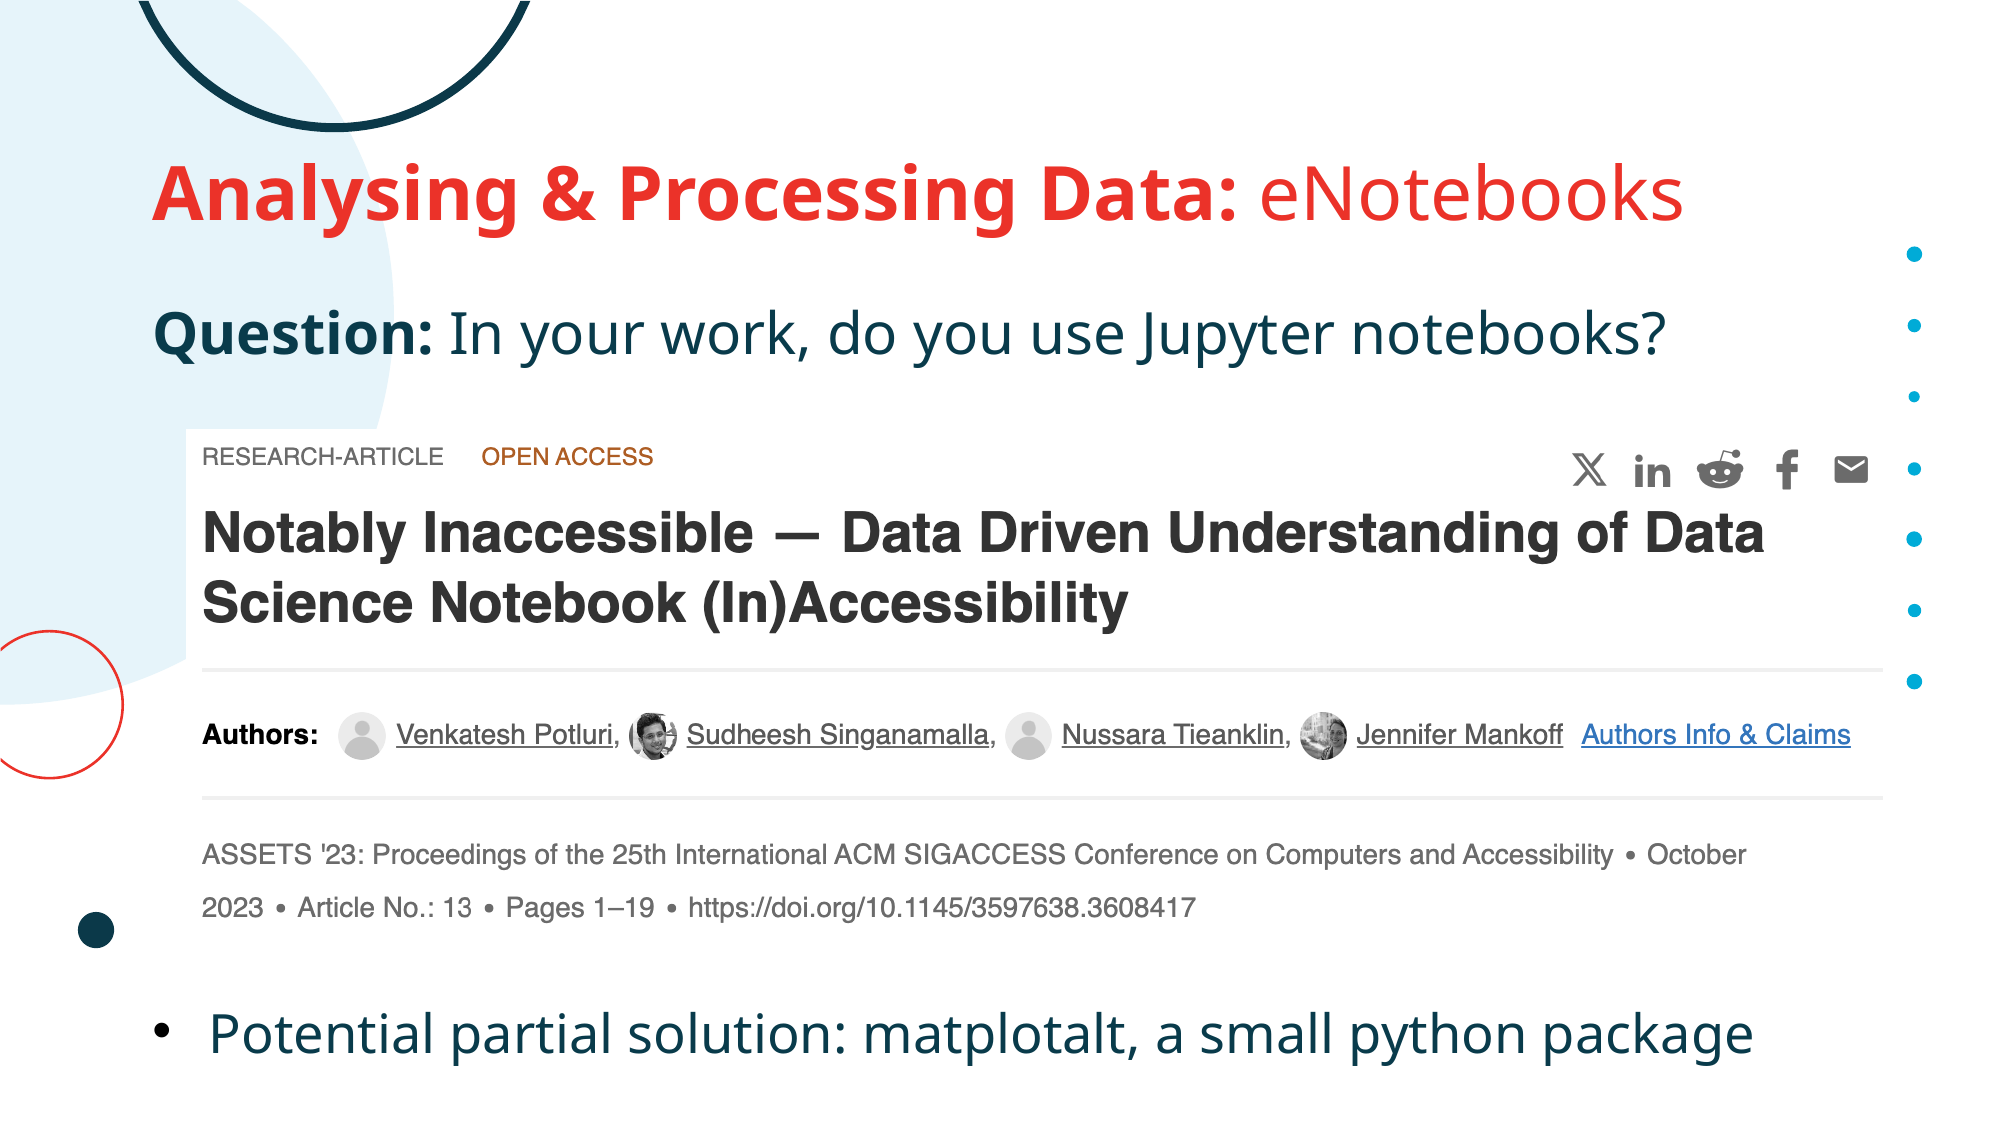

# Analysing & Processing Data: eNotebooks
Question: In your work, do you use Jupyter notebooks?
Potential partial solution: matplotalt, a small python package